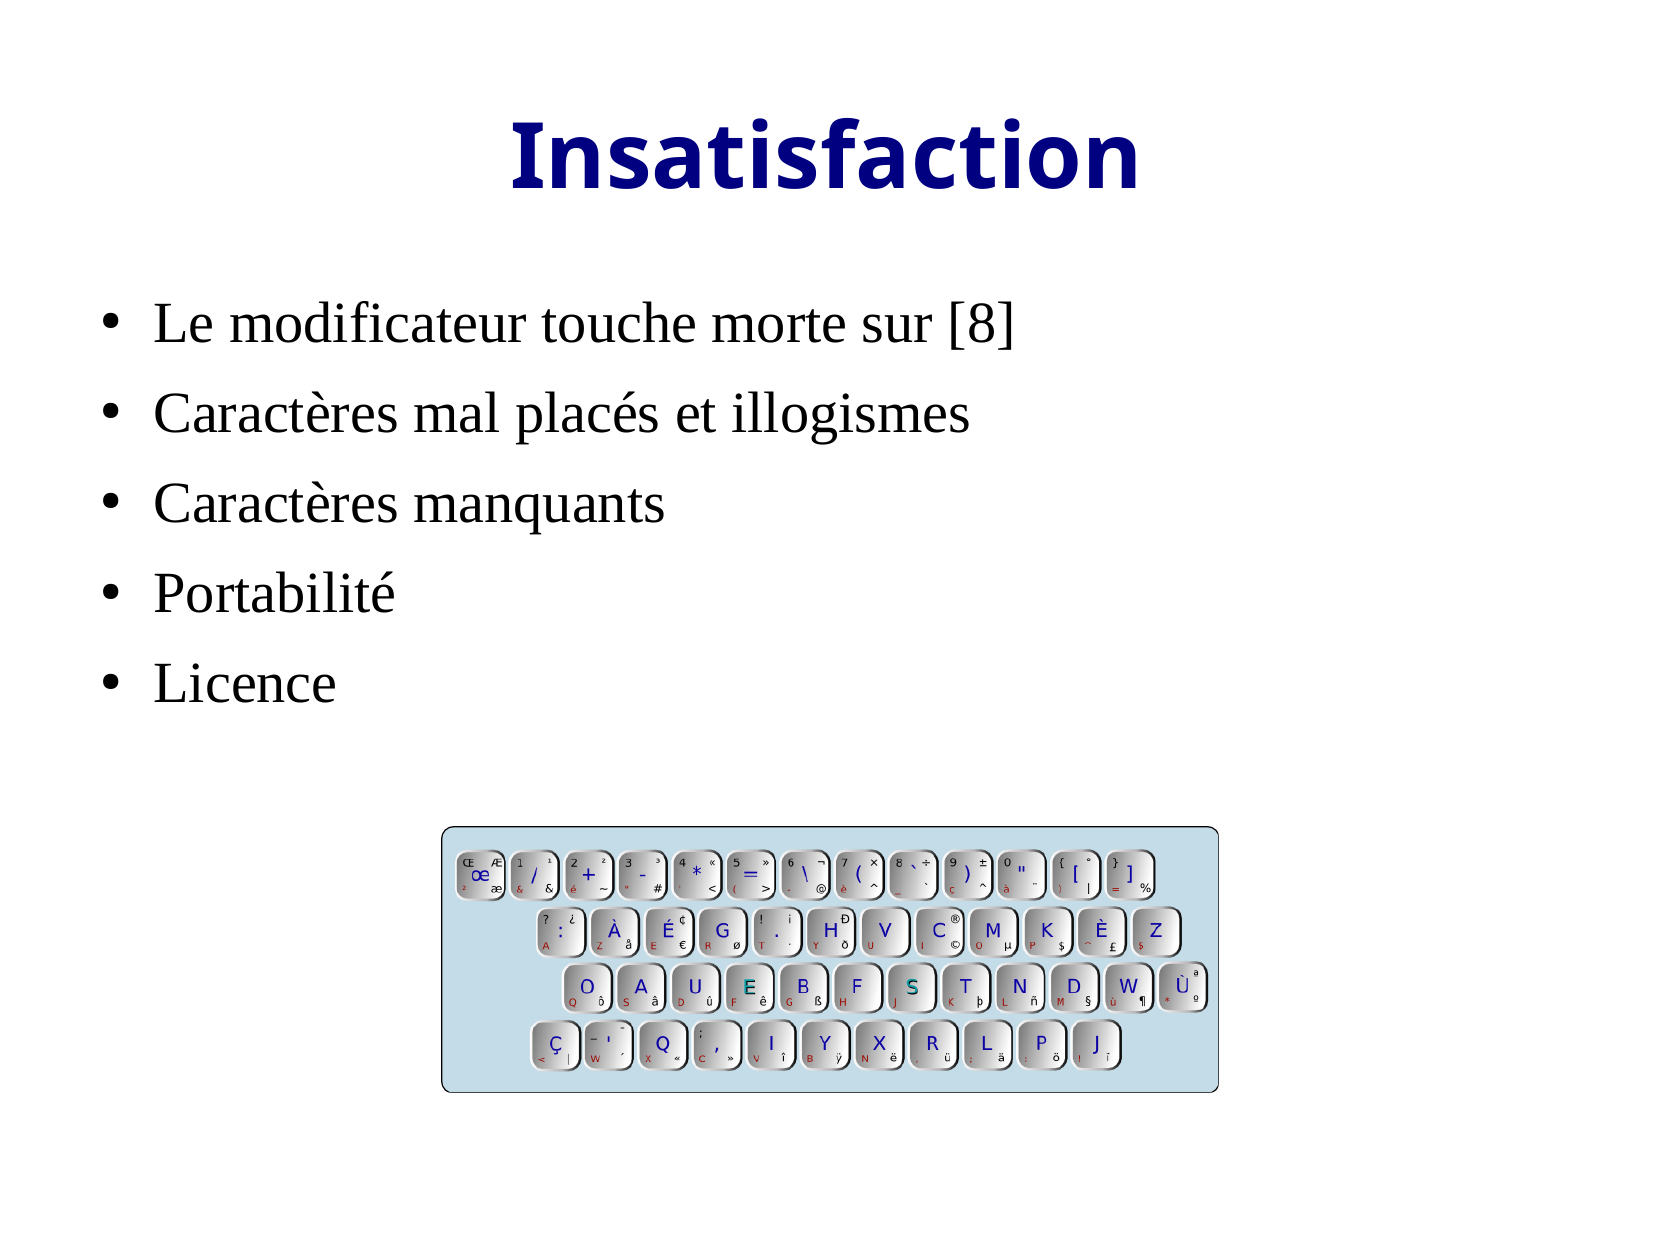

# Insatisfaction
Le modificateur touche morte sur [8]
Caractères mal placés et illogismes
Caractères manquants
Portabilité
Licence